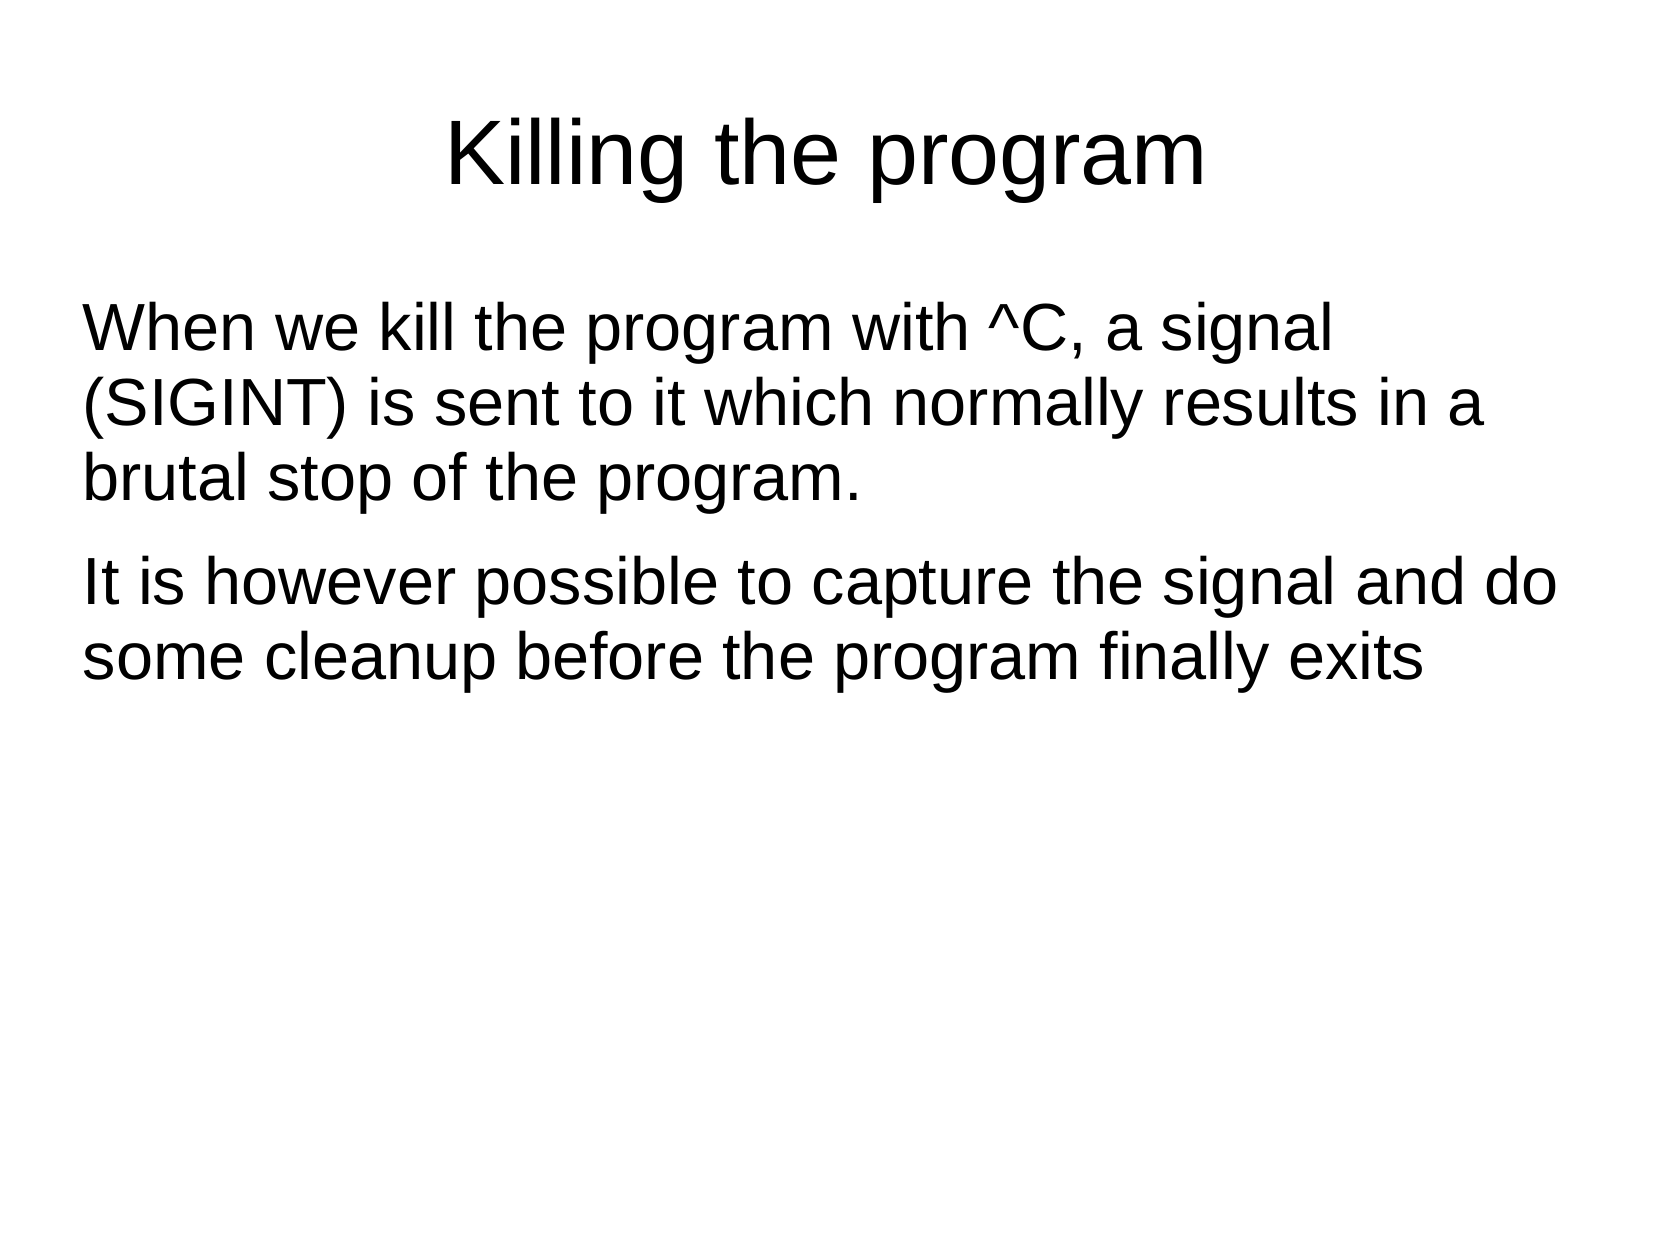

# Killing the program
When we kill the program with ^C, a signal (SIGINT) is sent to it which normally results in a brutal stop of the program.
It is however possible to capture the signal and do some cleanup before the program finally exits